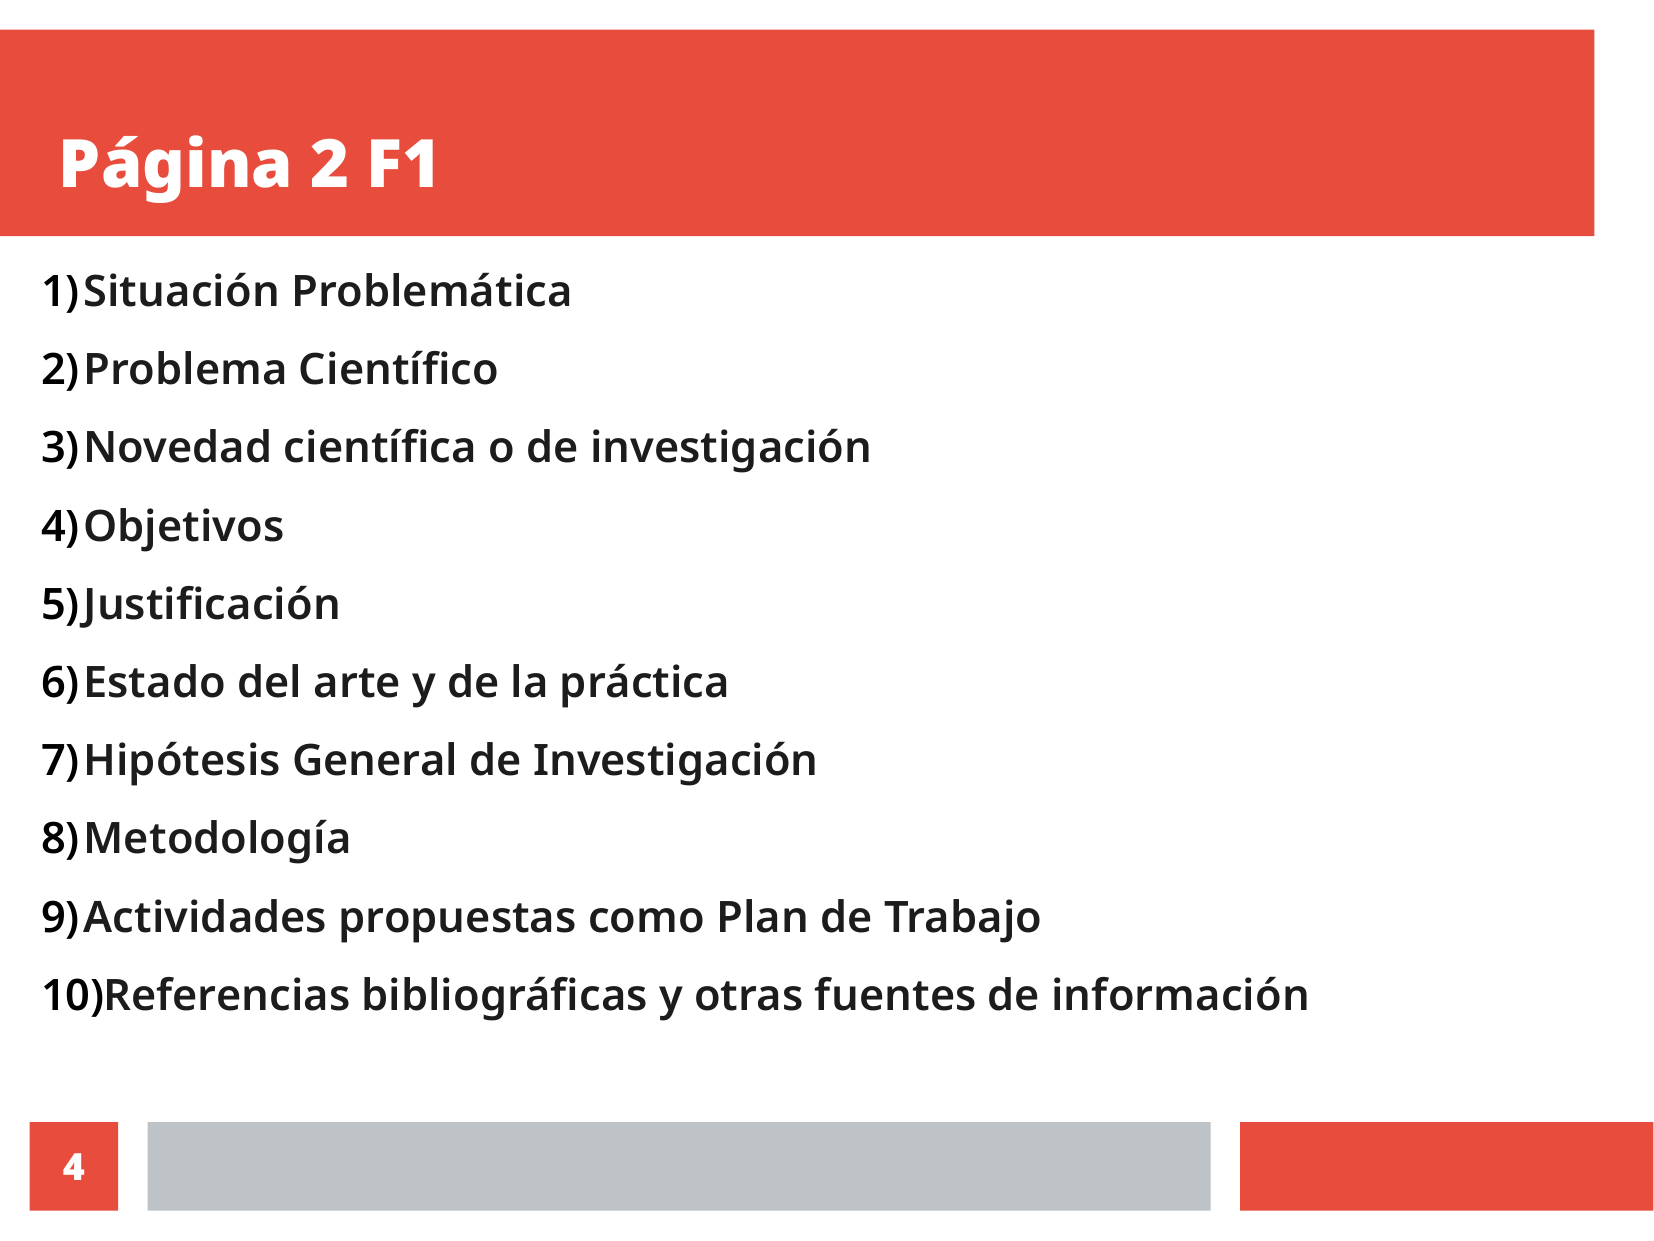

# Página 2 F1
 Situación Problemática
 Problema Científico
 Novedad científica o de investigación
 Objetivos
 Justificación
 Estado del arte y de la práctica
 Hipótesis General de Investigación
 Metodología
 Actividades propuestas como Plan de Trabajo
 Referencias bibliográficas y otras fuentes de información
4